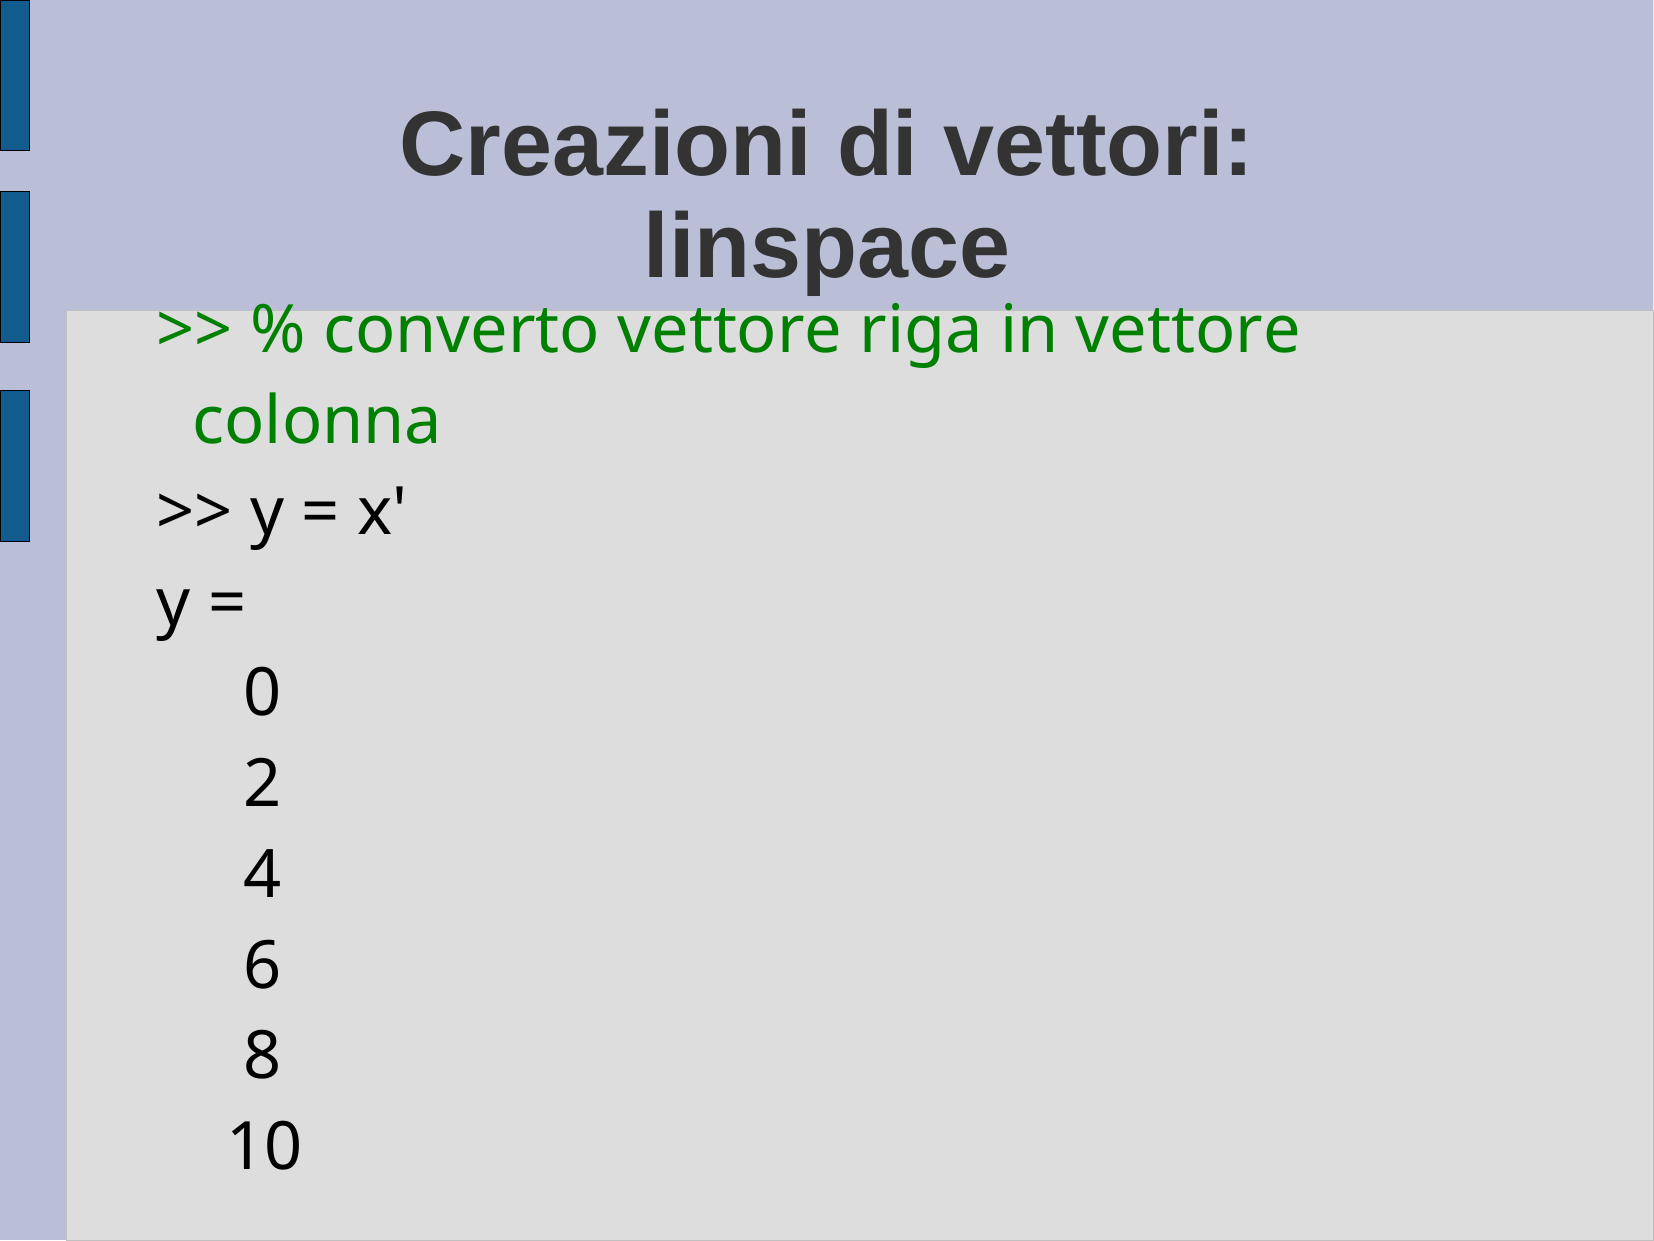

# Creazioni di vettori: linspace
>> % converto vettore riga in vettore colonna
>> y = x'
y =
 0
 2
 4
 6
 8
 10